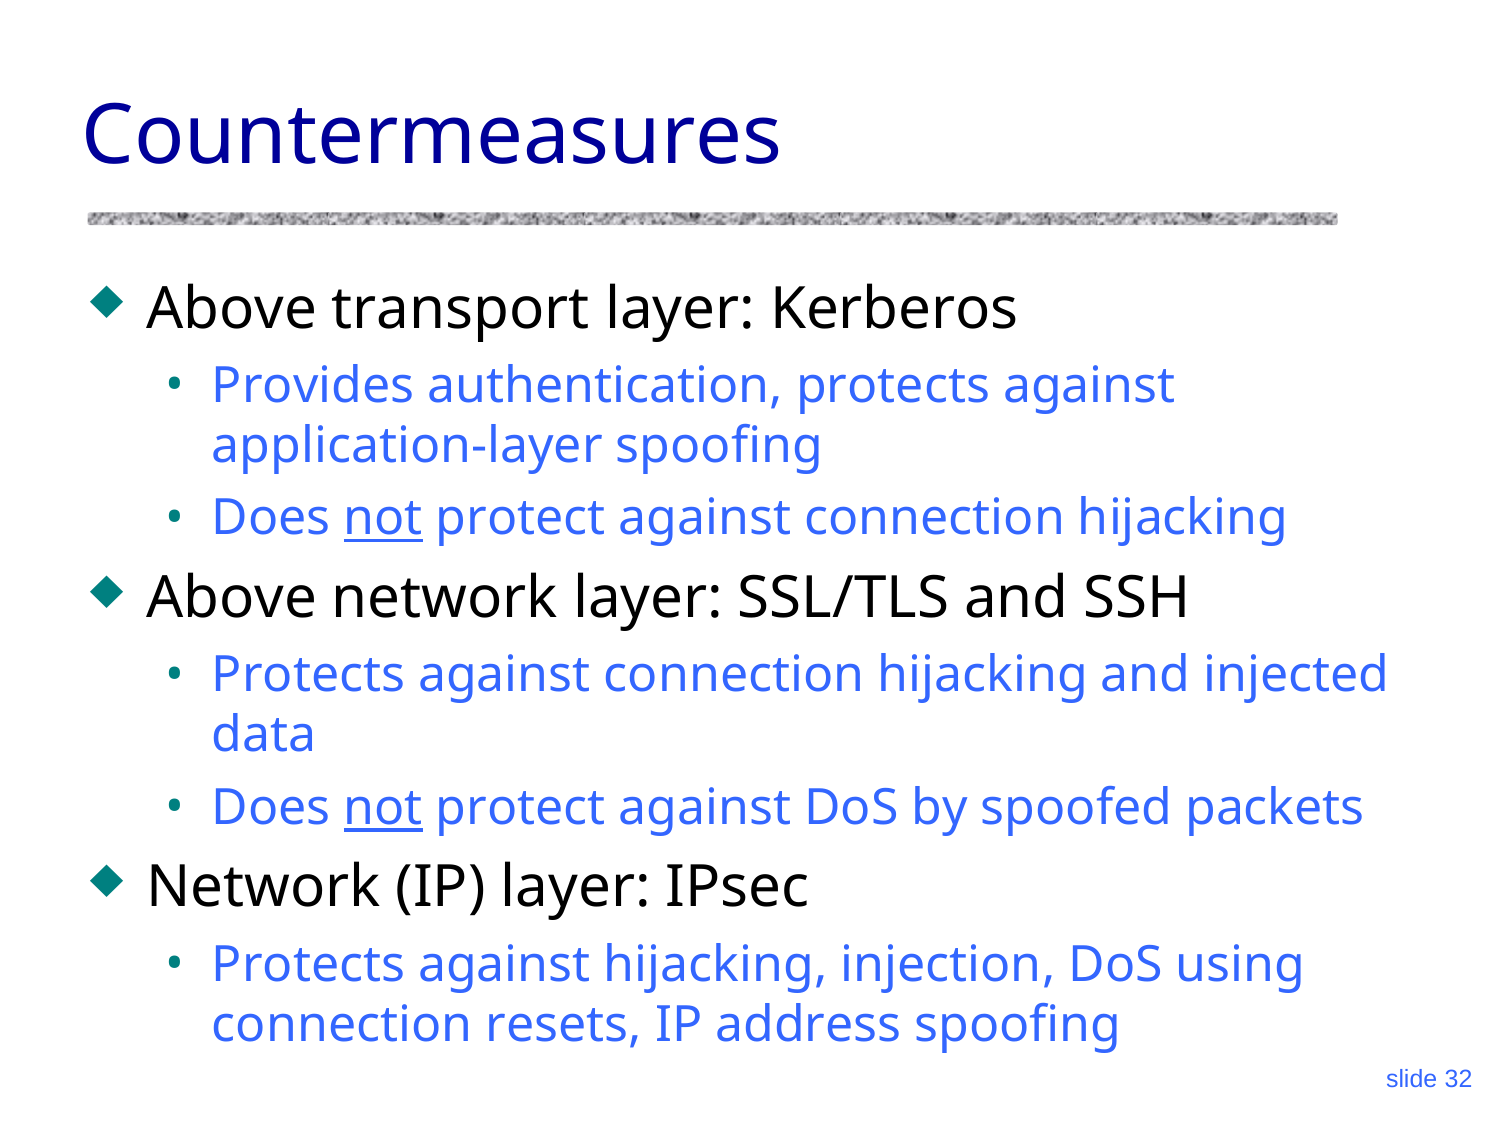

# Countermeasures
Above transport layer: Kerberos
Provides authentication, protects against application-layer spoofing
Does not protect against connection hijacking
Above network layer: SSL/TLS and SSH
Protects against connection hijacking and injected data
Does not protect against DoS by spoofed packets
Network (IP) layer: IPsec
Protects against hijacking, injection, DoS using connection resets, IP address spoofing
slide